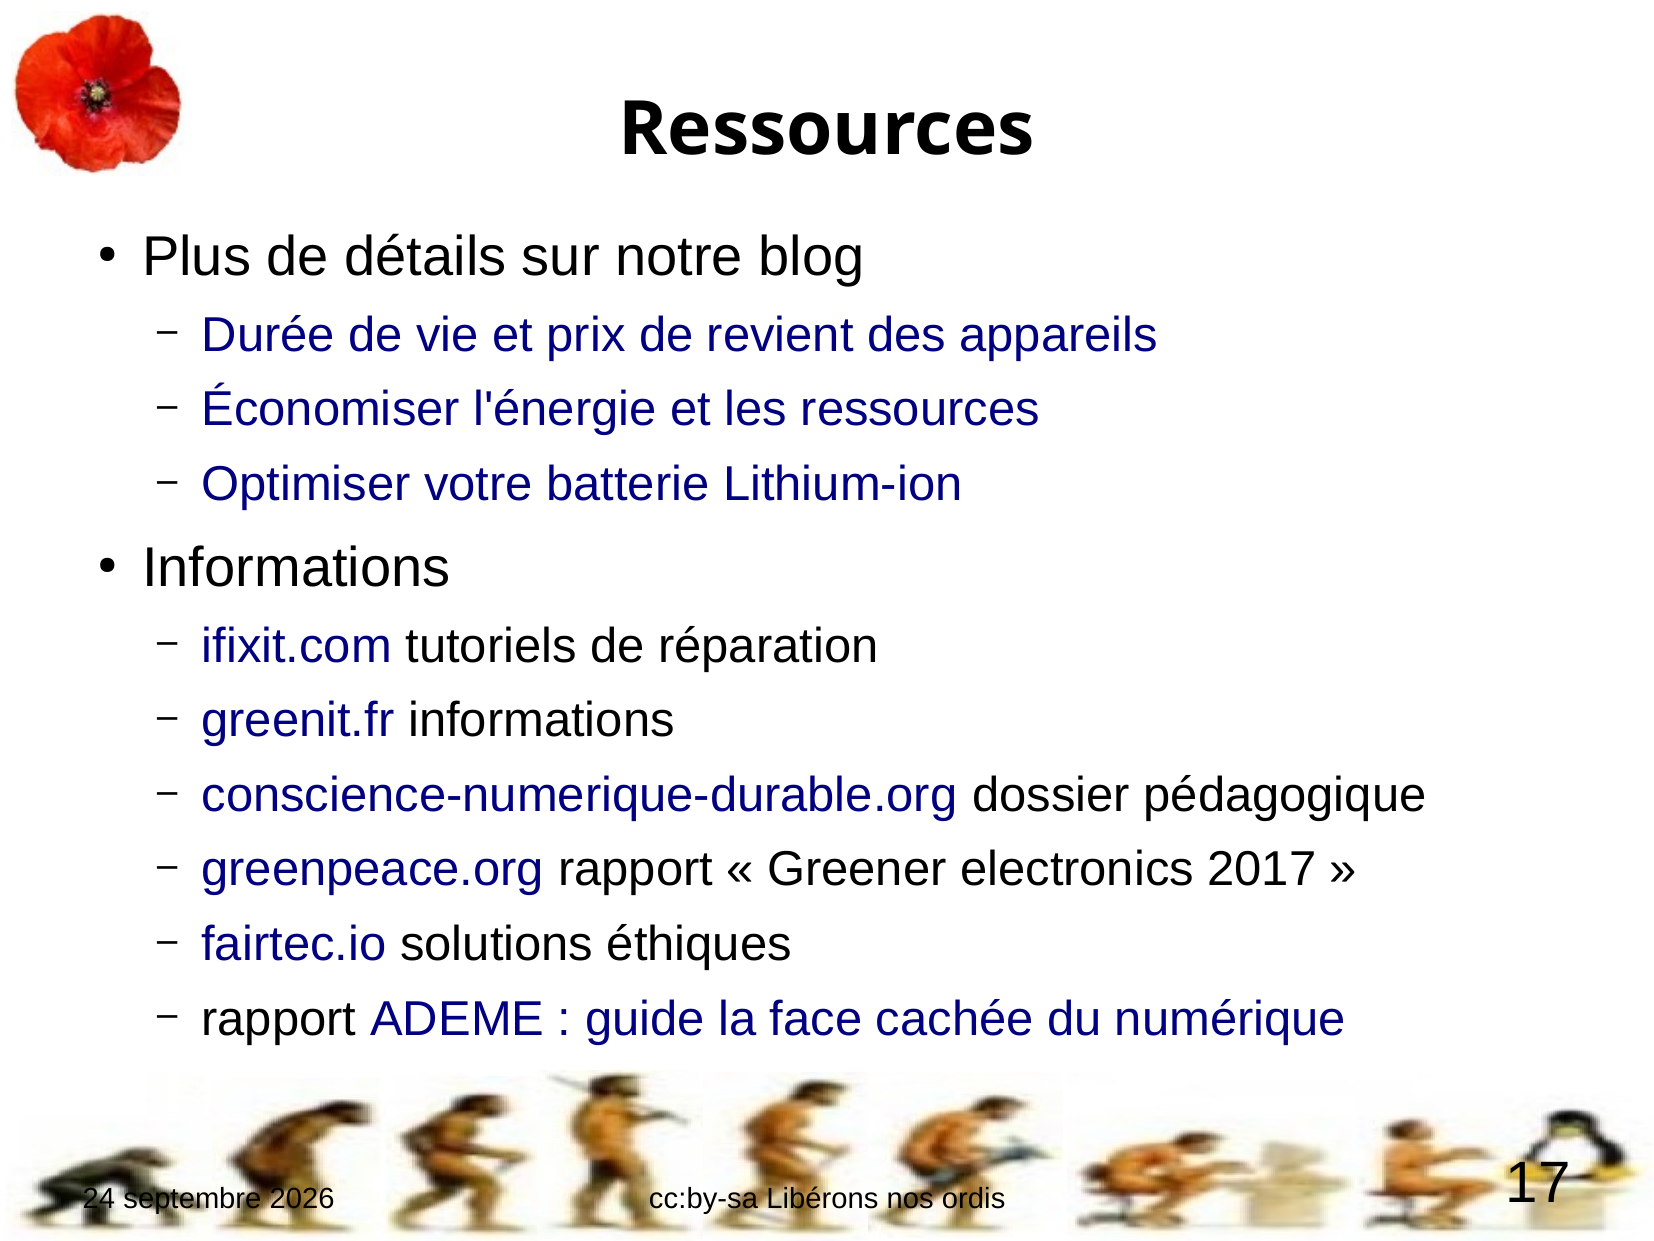

# Ressources
Plus de détails sur notre blog
Durée de vie et prix de revient des appareils
Économiser l'énergie et les ressources
Optimiser votre batterie Lithium-ion
Informations
ifixit.com tutoriels de réparation
greenit.fr informations
conscience-numerique-durable.org dossier pédagogique
greenpeace.org rapport « Greener electronics 2017 »
fairtec.io solutions éthiques
rapport ADEME : guide la face cachée du numérique